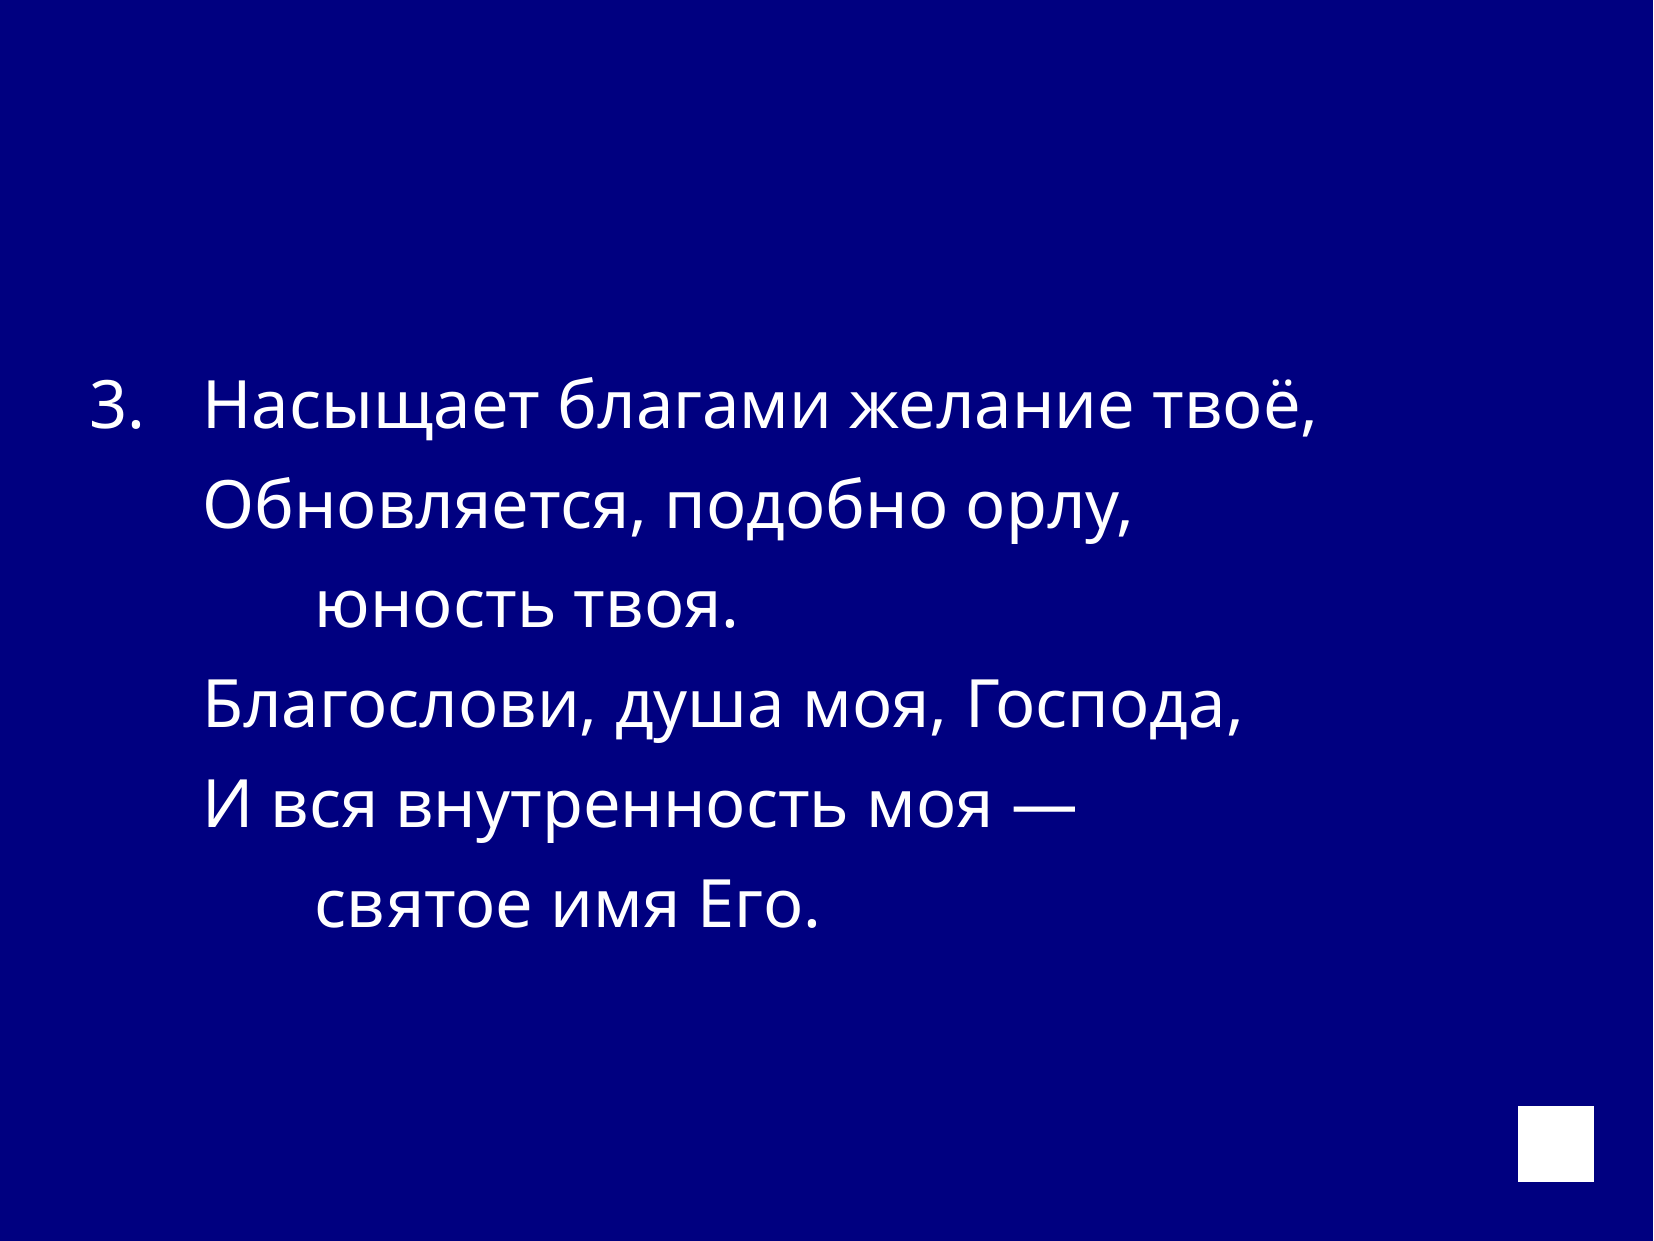

3.	Насыщает благами желание твоё,
	Обновляется, подобно орлу,
		юность твоя.
	Благослови, душа моя, Господа,
	И вся внутренность моя —
		святое имя Его.